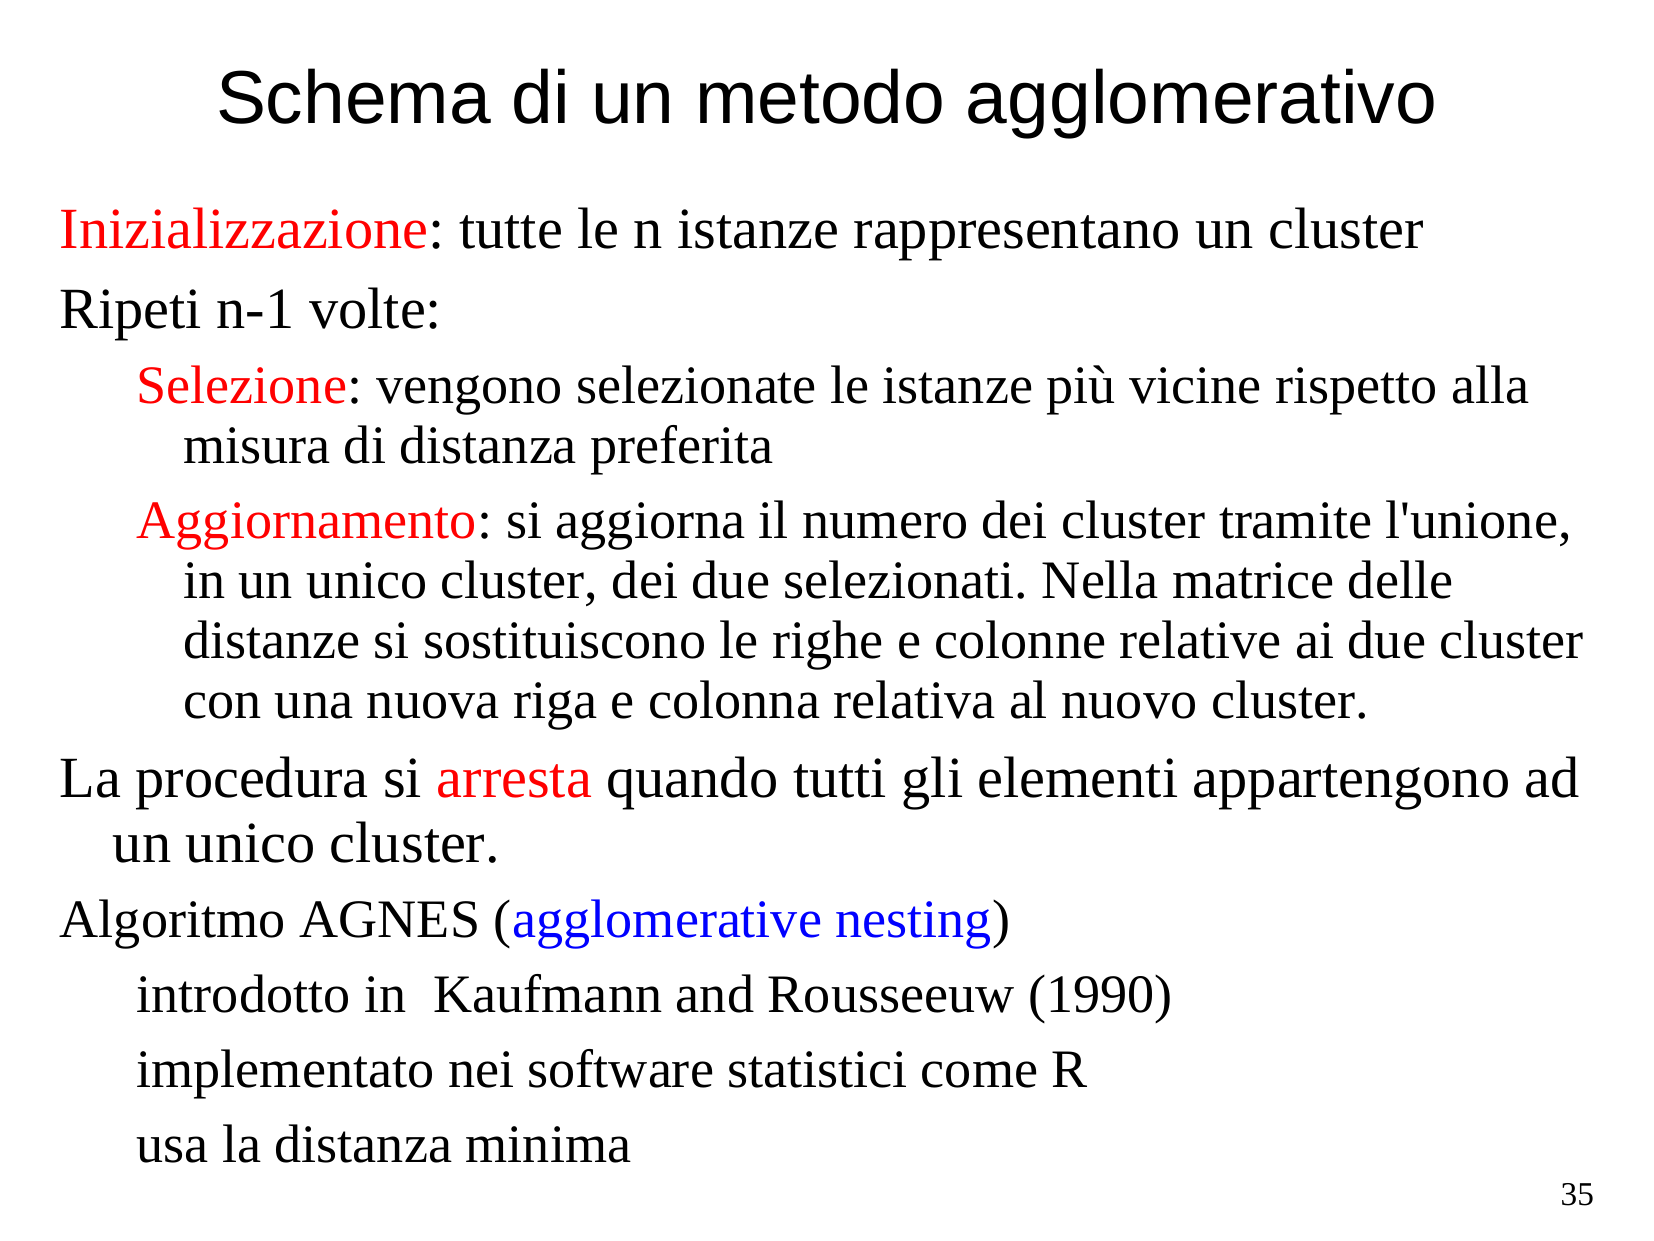

# Schema di un metodo agglomerativo
Inizializzazione: tutte le n istanze rappresentano un cluster
Ripeti n-1 volte:
Selezione: vengono selezionate le istanze più vicine rispetto alla misura di distanza preferita
Aggiornamento: si aggiorna il numero dei cluster tramite l'unione, in un unico cluster, dei due selezionati. Nella matrice delle distanze si sostituiscono le righe e colonne relative ai due cluster con una nuova riga e colonna relativa al nuovo cluster.
La procedura si arresta quando tutti gli elementi appartengono ad un unico cluster.
Algoritmo AGNES (agglomerative nesting)
introdotto in Kaufmann and Rousseeuw (1990)
implementato nei software statistici come R
usa la distanza minima